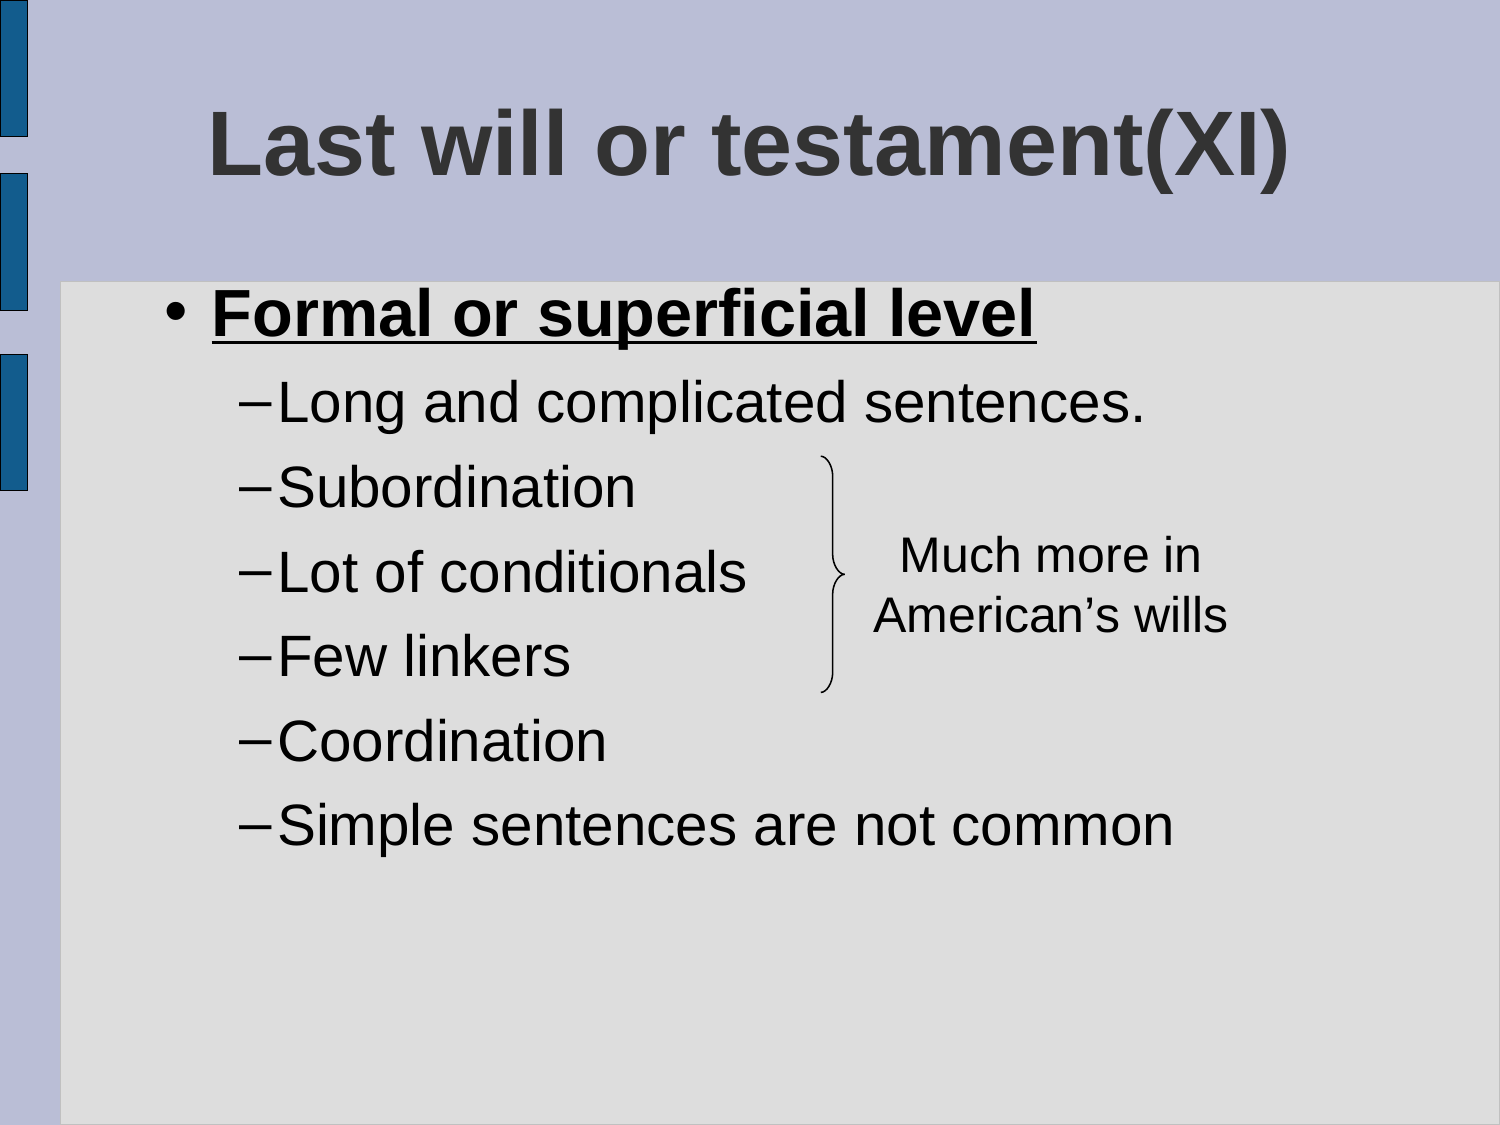

# Last will or testament(XI)
Formal or superficial level
Long and complicated sentences.
Subordination
Lot of conditionals
Few linkers
Coordination
Simple sentences are not common
Much more in American’s wills